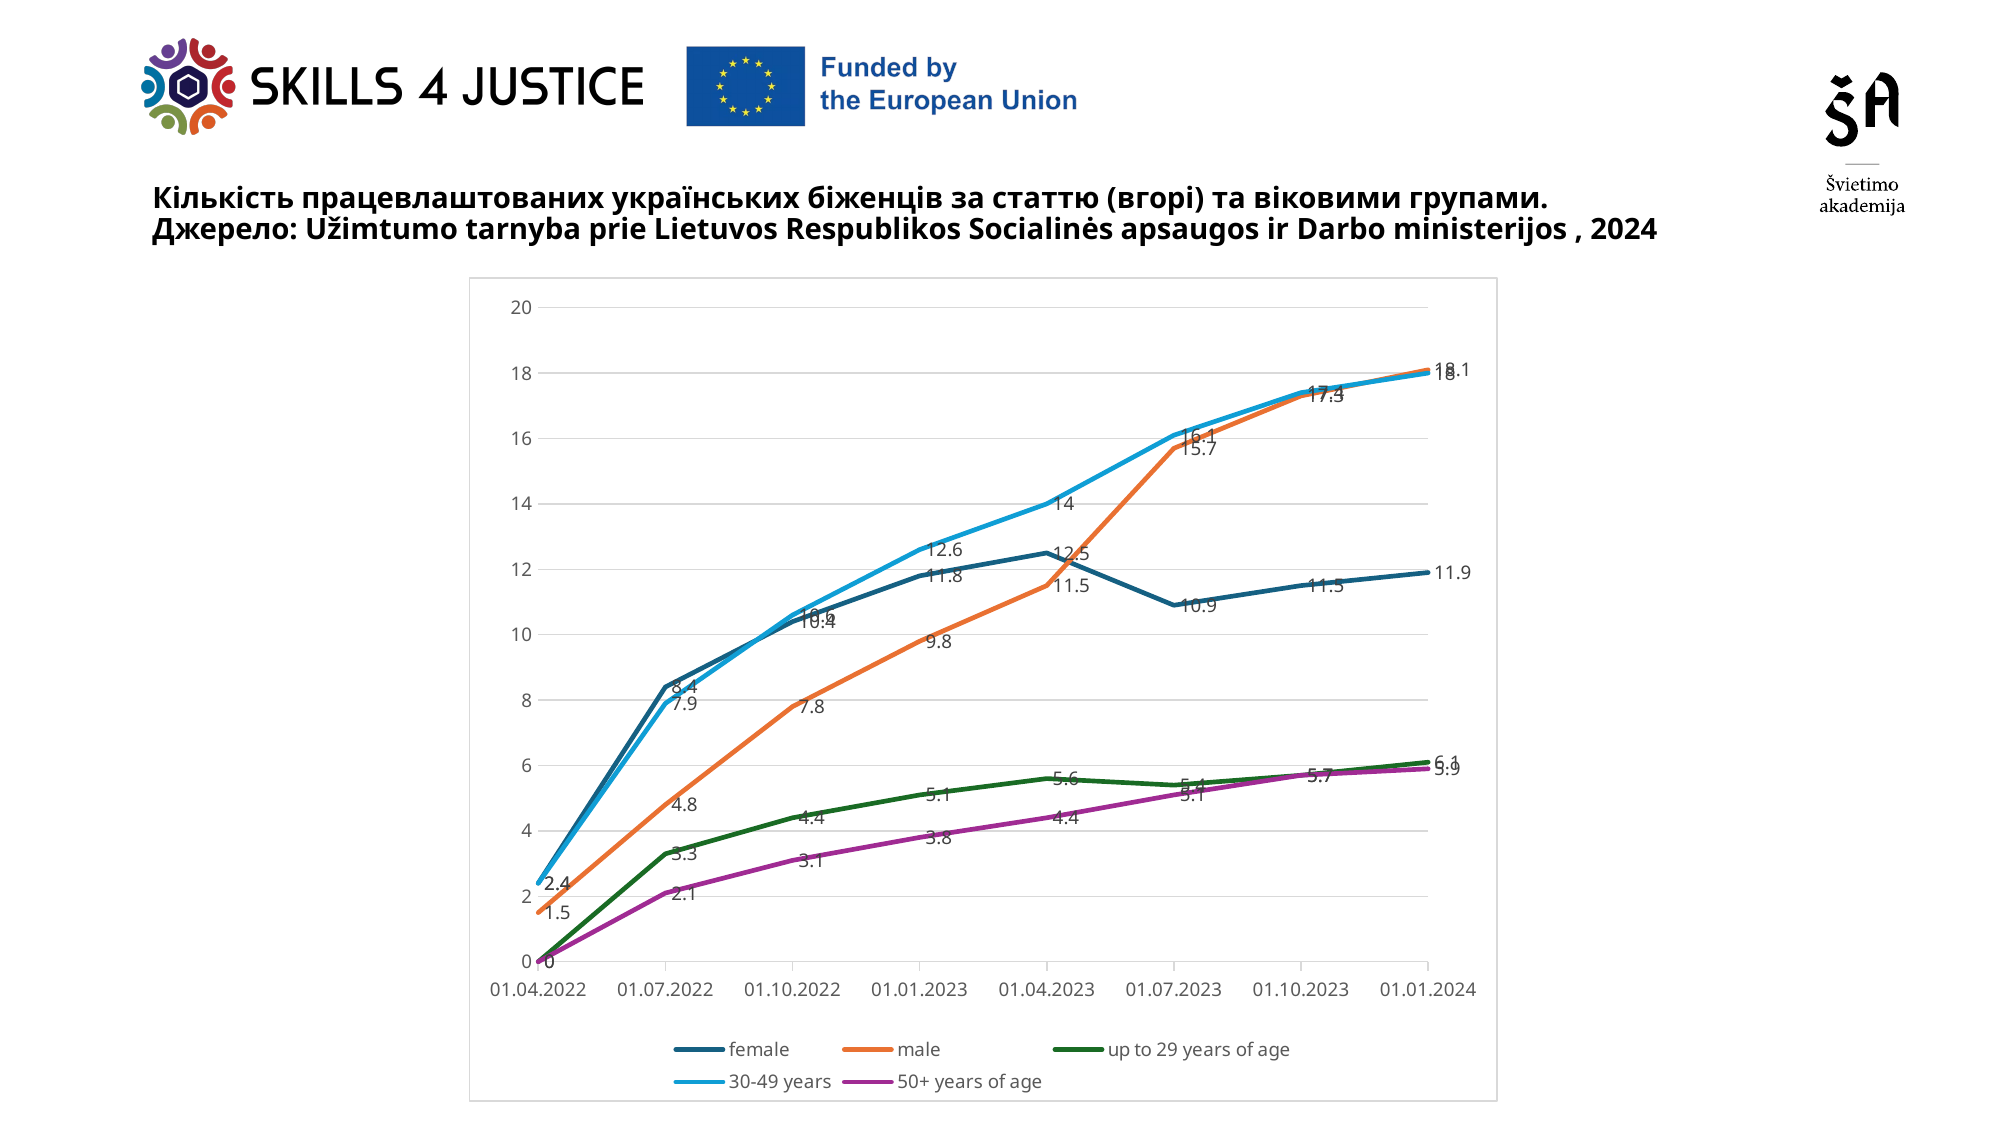

# Кількість працевлаштованих українських біженців за статтю (вгорі) та віковими групами. Джерело: Užimtumo tarnyba prie Lietuvos Respublikos Socialinės apsaugos ir Darbo ministerijos , 2024
### Chart
| Category | female | male | up to 29 years of age | 30-49 years | 50+ years of age |
|---|---|---|---|---|---|
| 44652 | 2.4 | 1.5 | 0.0 | 2.4 | 0.0 |
| 44743 | 8.4 | 4.8 | 3.3 | 7.9 | 2.1 |
| 44835 | 10.4 | 7.8 | 4.4 | 10.6 | 3.1 |
| 44927 | 11.8 | 9.8 | 5.1 | 12.6 | 3.8 |
| 45017 | 12.5 | 11.5 | 5.6 | 14.0 | 4.4 |
| 45108 | 10.9 | 15.7 | 5.4 | 16.1 | 5.1 |
| 45200 | 11.5 | 17.3 | 5.7 | 17.4 | 5.7 |
| 45292 | 11.9 | 18.1 | 6.1 | 18.0 | 5.9 |